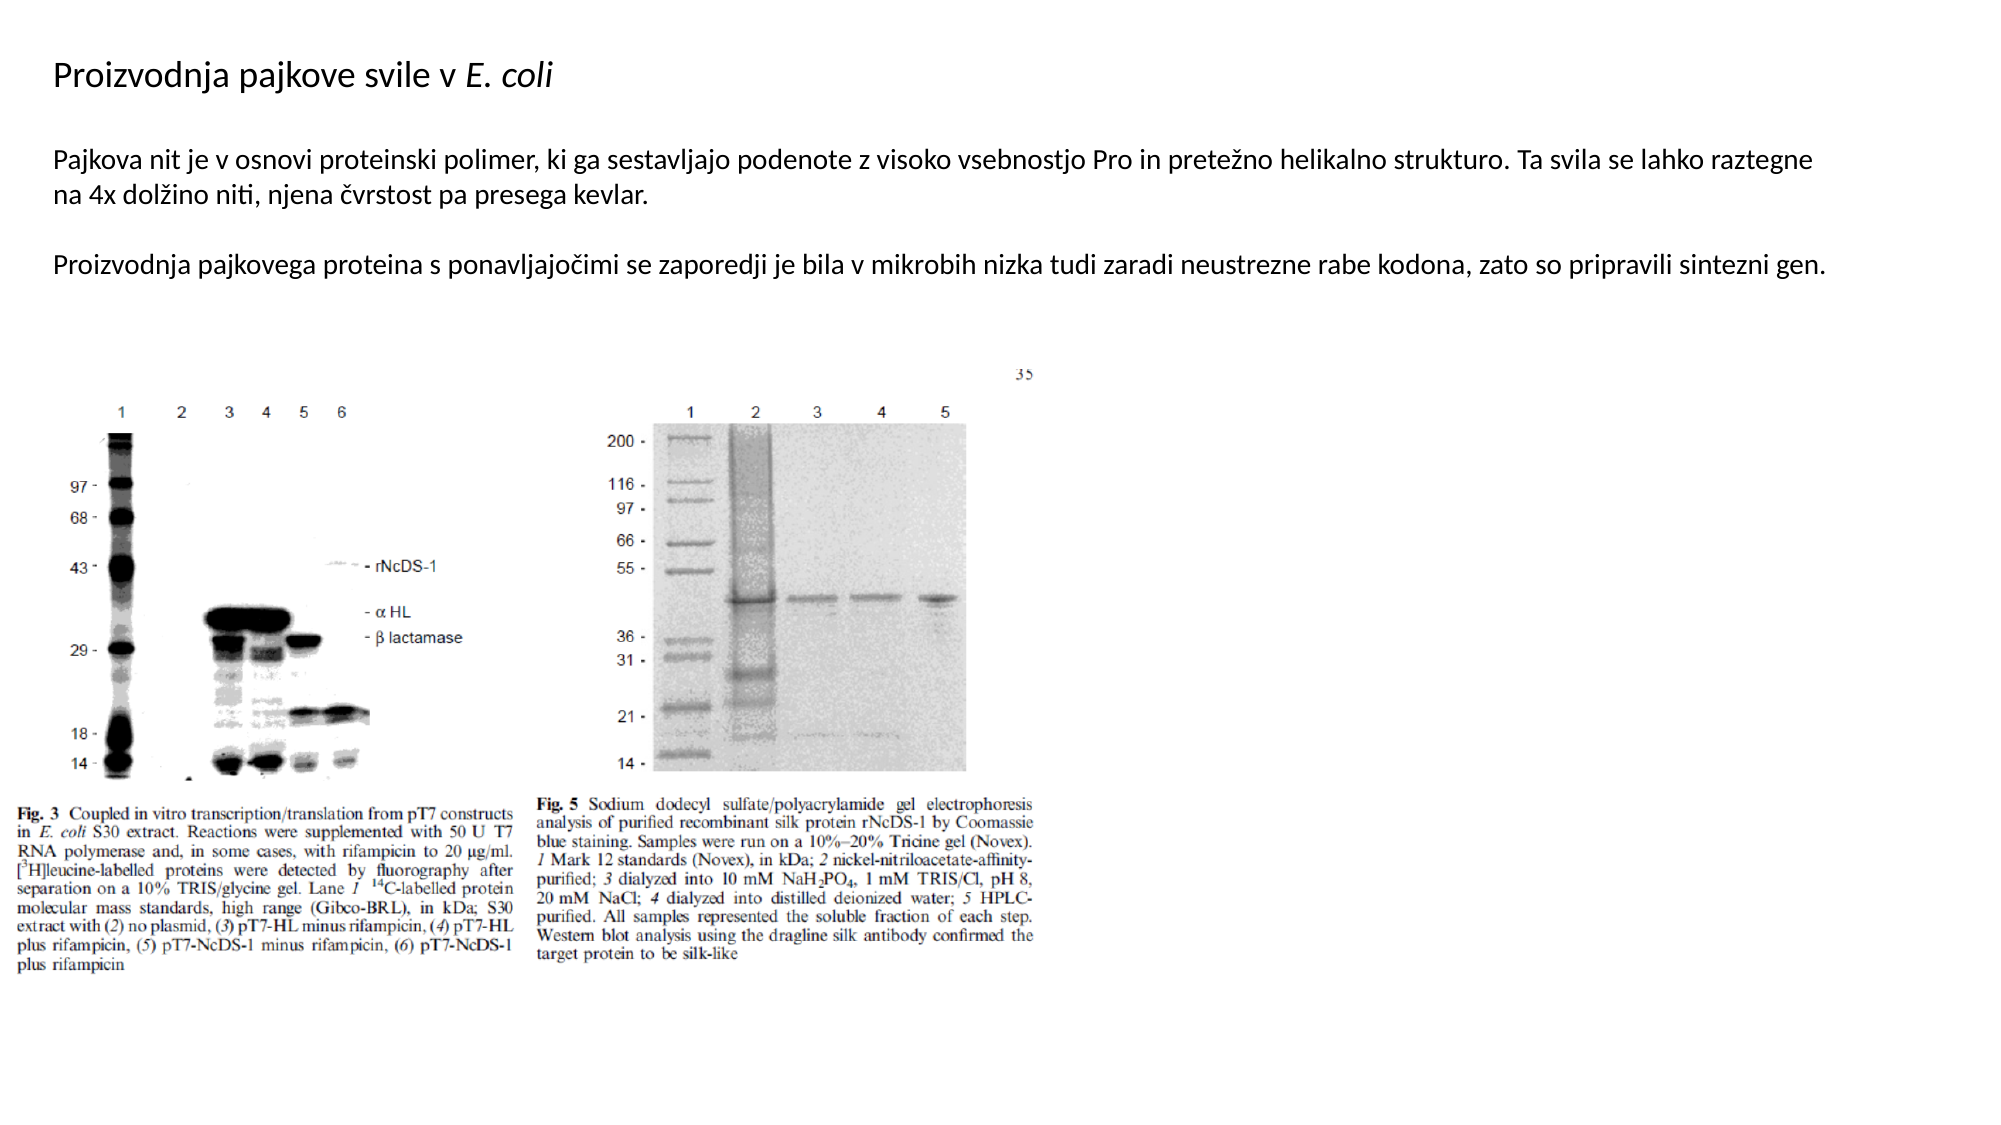

Proizvodnja pajkove svile v E. coli
Pajkova nit je v osnovi proteinski polimer, ki ga sestavljajo podenote z visoko vsebnostjo Pro in pretežno helikalno strukturo. Ta svila se lahko raztegne na 4x dolžino niti, njena čvrstost pa presega kevlar.
Proizvodnja pajkovega proteina s ponavljajočimi se zaporedji je bila v mikrobih nizka tudi zaradi neustrezne rabe kodona, zato so pripravili sintezni gen.